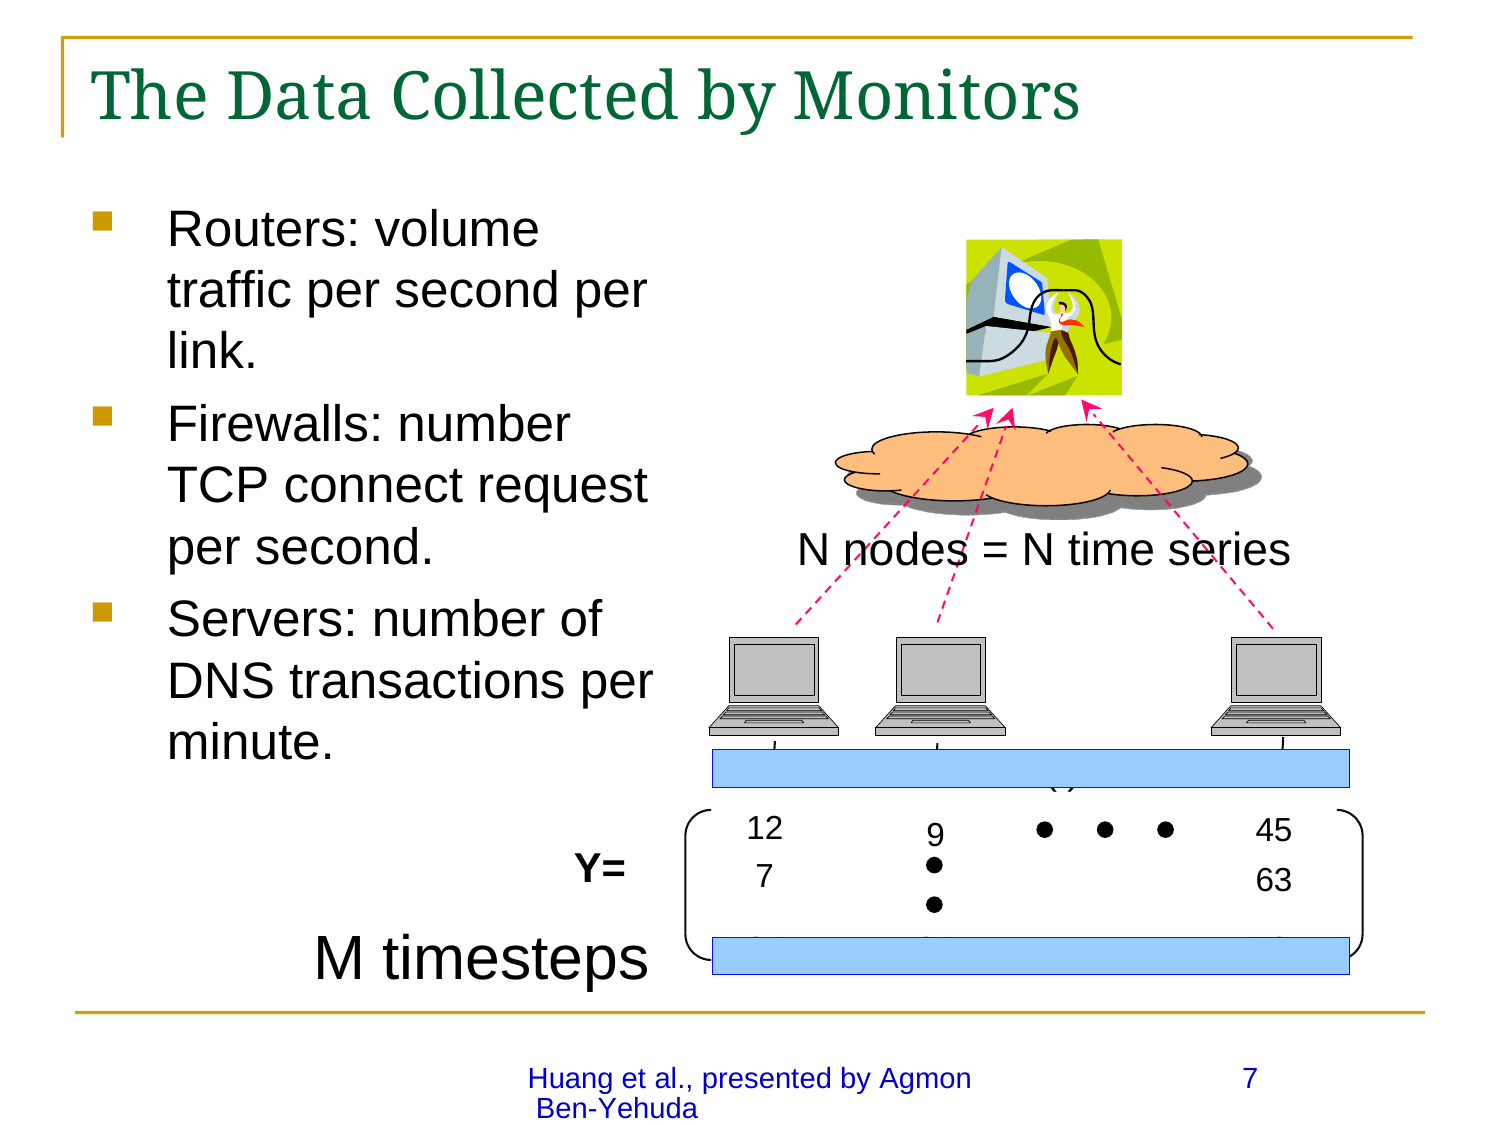

# The Data Collected by Monitors
Routers: volume traffic per second per link.
Firewalls: number TCP connect request per second.
Servers: number of DNS transactions per minute.
N nodes = N time series
data(t)
12
45
9
Y=
7
63
M timesteps
24
31
72
Huang et al., presented by Agmon Ben-Yehuda
7